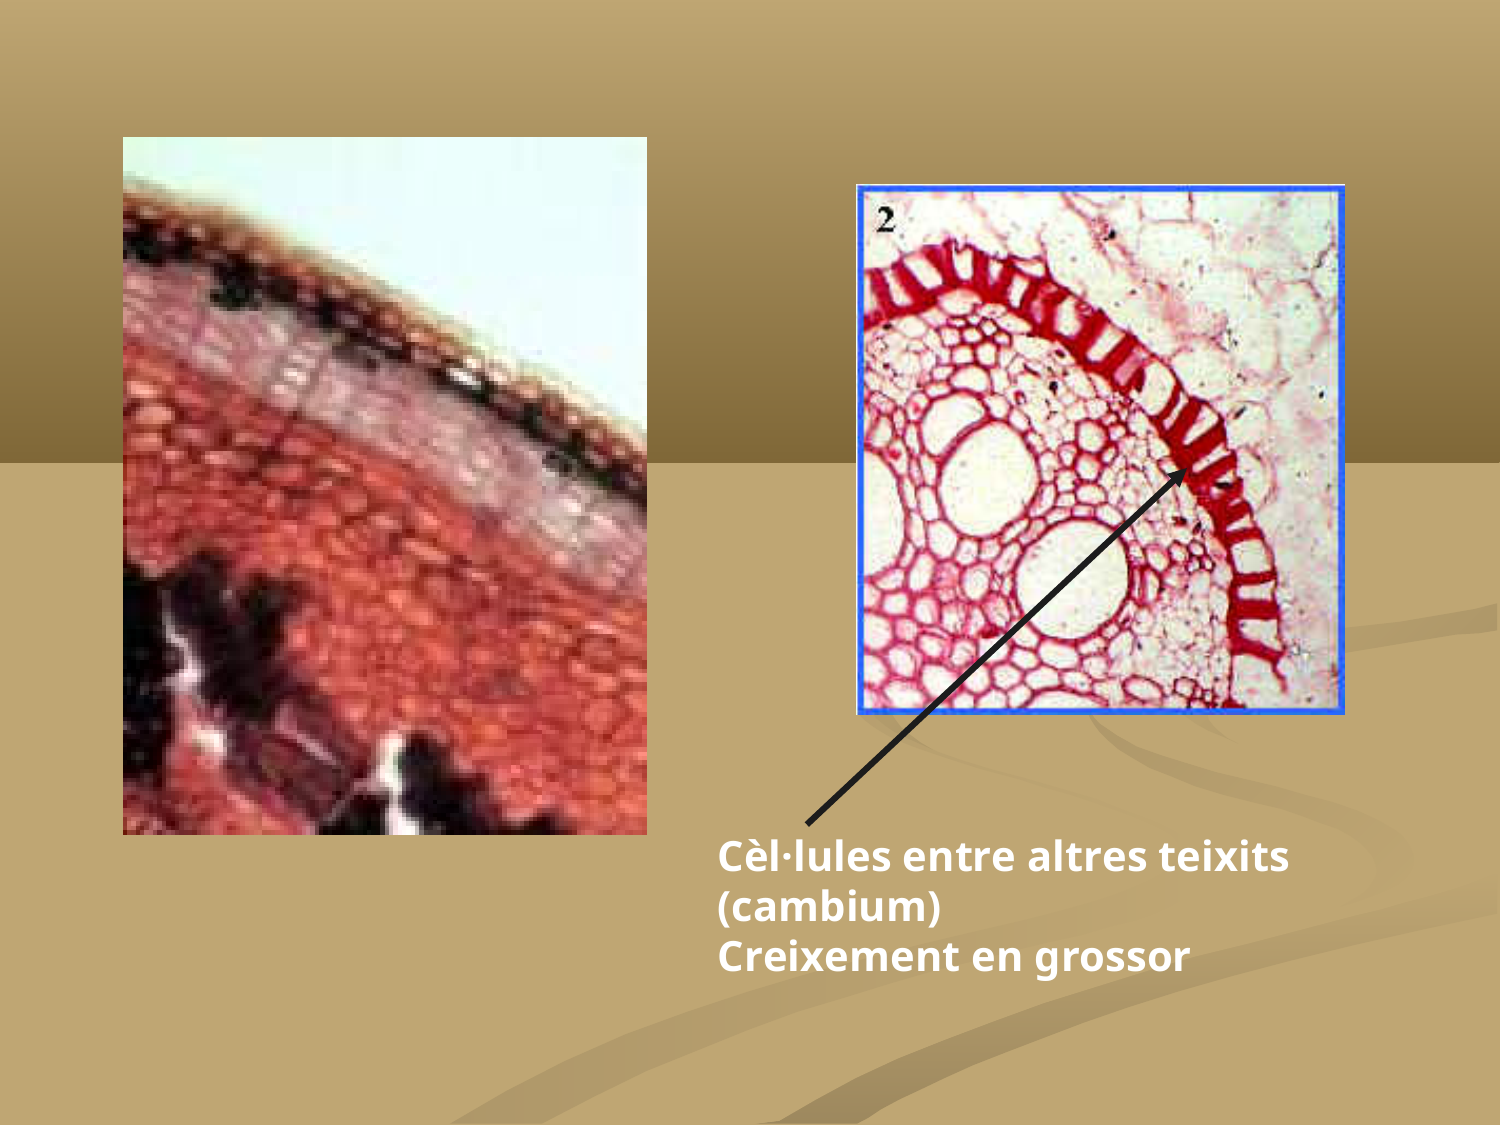

Cèl·lules entre altres teixits (cambium)
Creixement en grossor